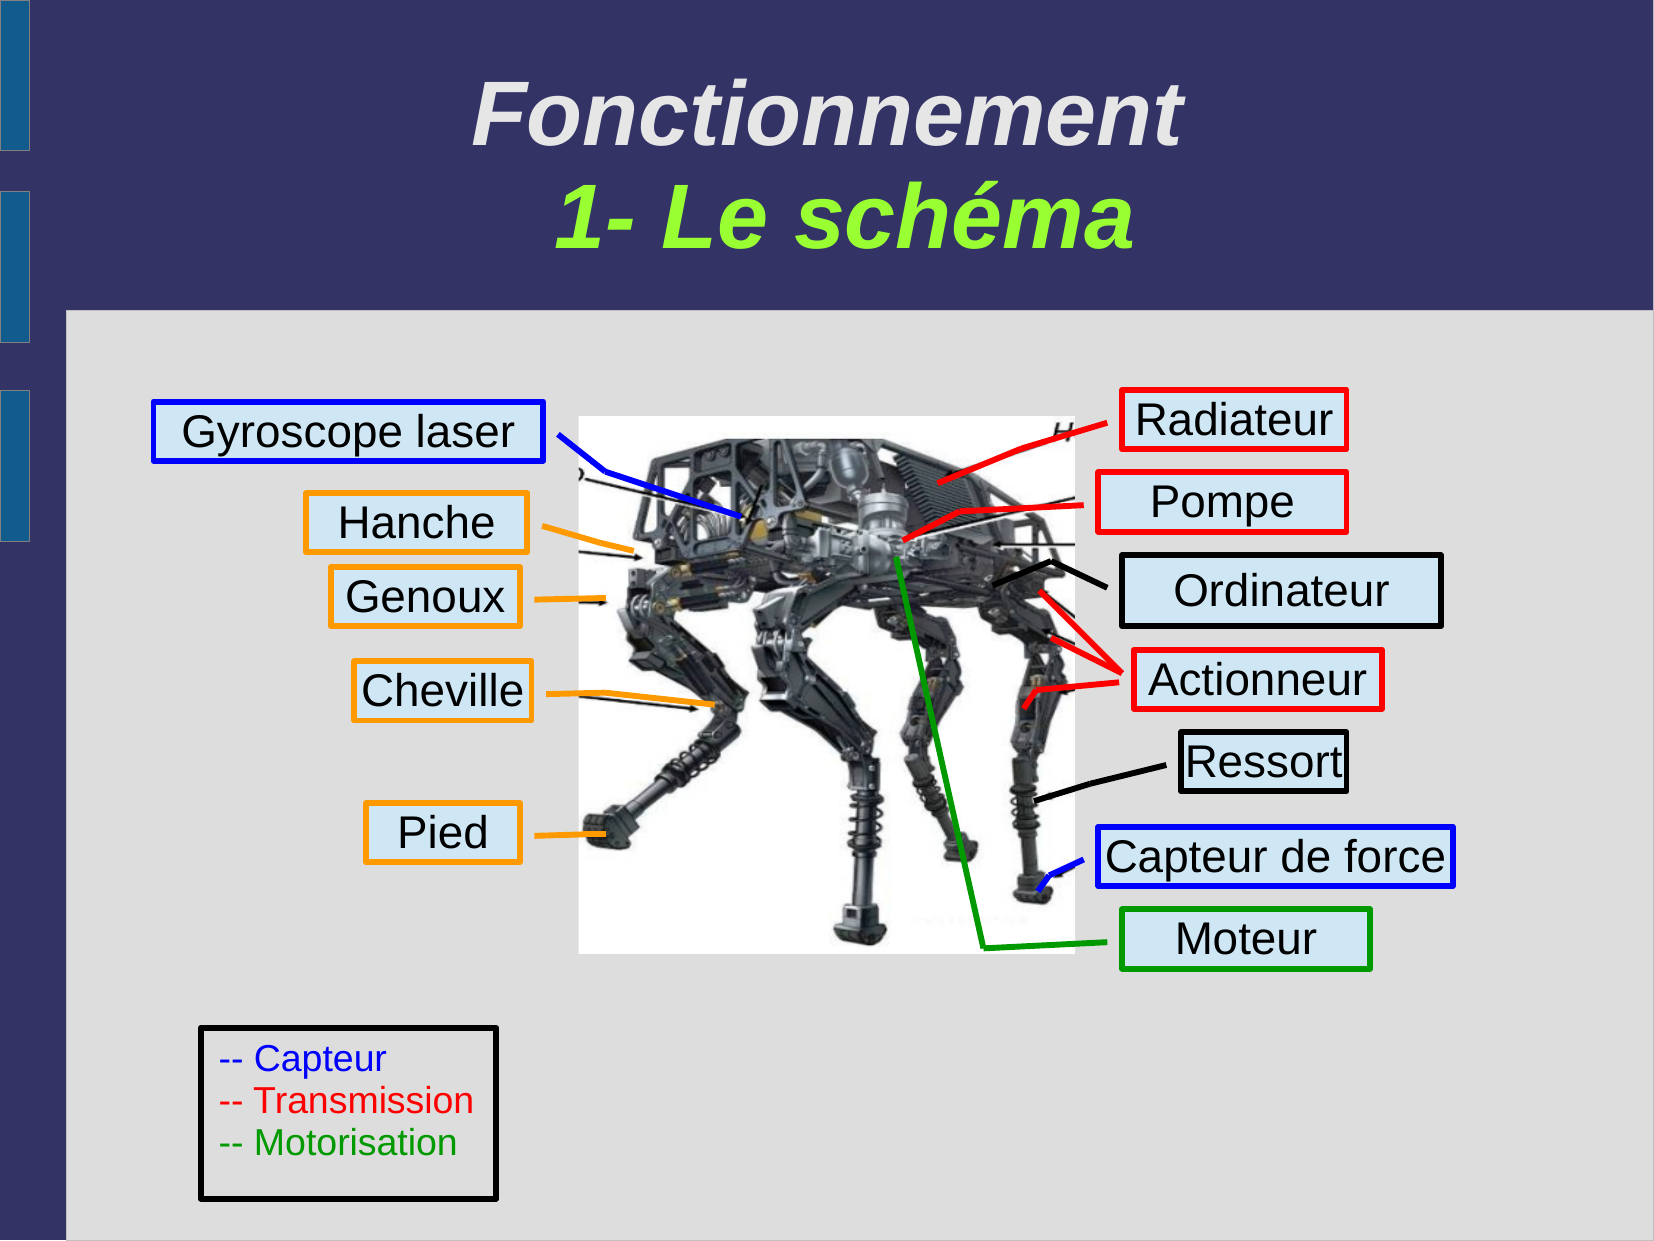

# Fonctionnement 1- Le schéma
Radiateur
Gyroscope laser
Pompe
Hanche
Ordinateur
Genoux
Actionneur
Cheville
Ressort
Pied
Capteur de force
Moteur
-- Capteur
-- Transmission
-- Motorisation